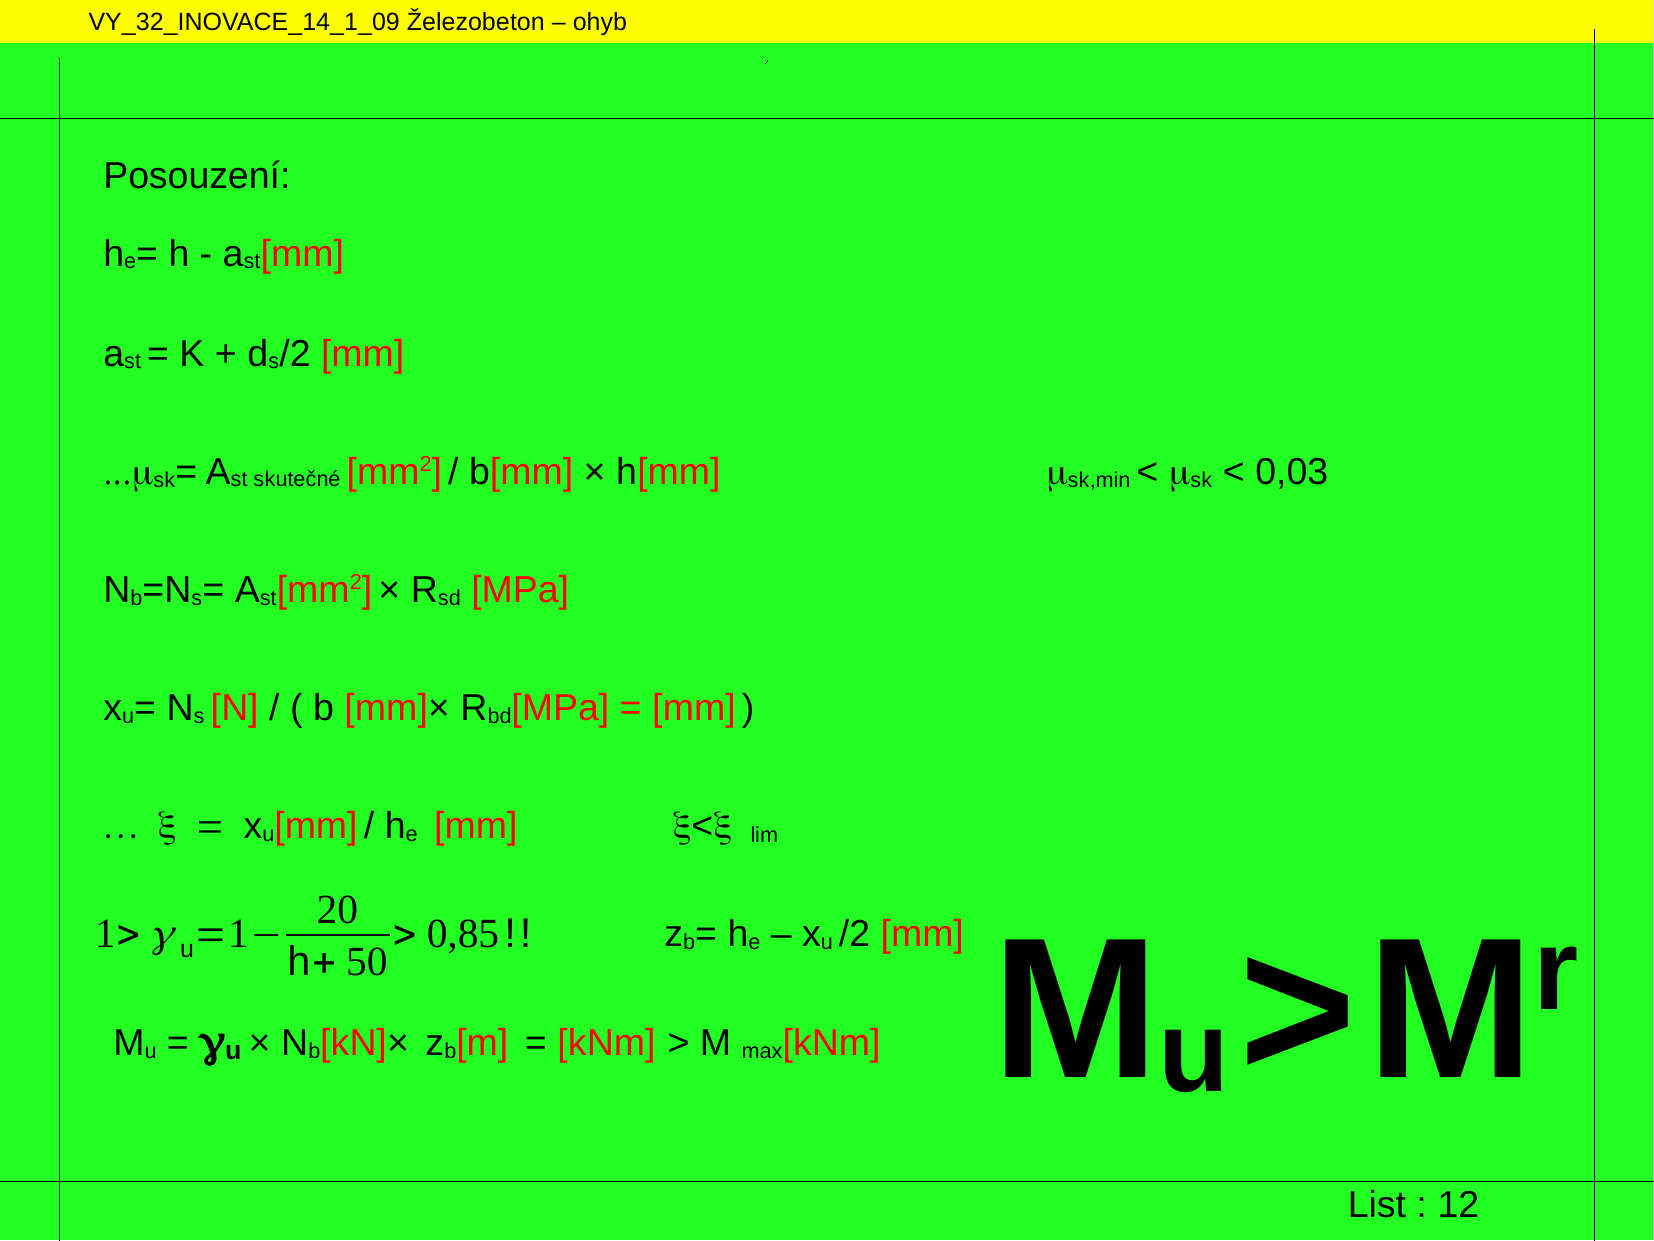

VY_32_INOVACE_14_1_09 Železobeton – ohyb
Posouzení:
he= h - ast[mm]
ast = K + ds/2 [mm]
...msk= Ast skutečné [mm2] / b[mm] × h[mm] msk,min < msk < 0,03
Nb=Ns= Ast[mm2] × Rsd [MPa]
xu= Ns [N] / ( b [mm]× Rbd[MPa] = [mm] )
… x = xu[mm] / he [mm] x<x lim
Mu > Mr
zb= he – xu /2 [mm]
Mu = gu × Nb[kN]× zb[m] = [kNm] > M max[kNm]
List :